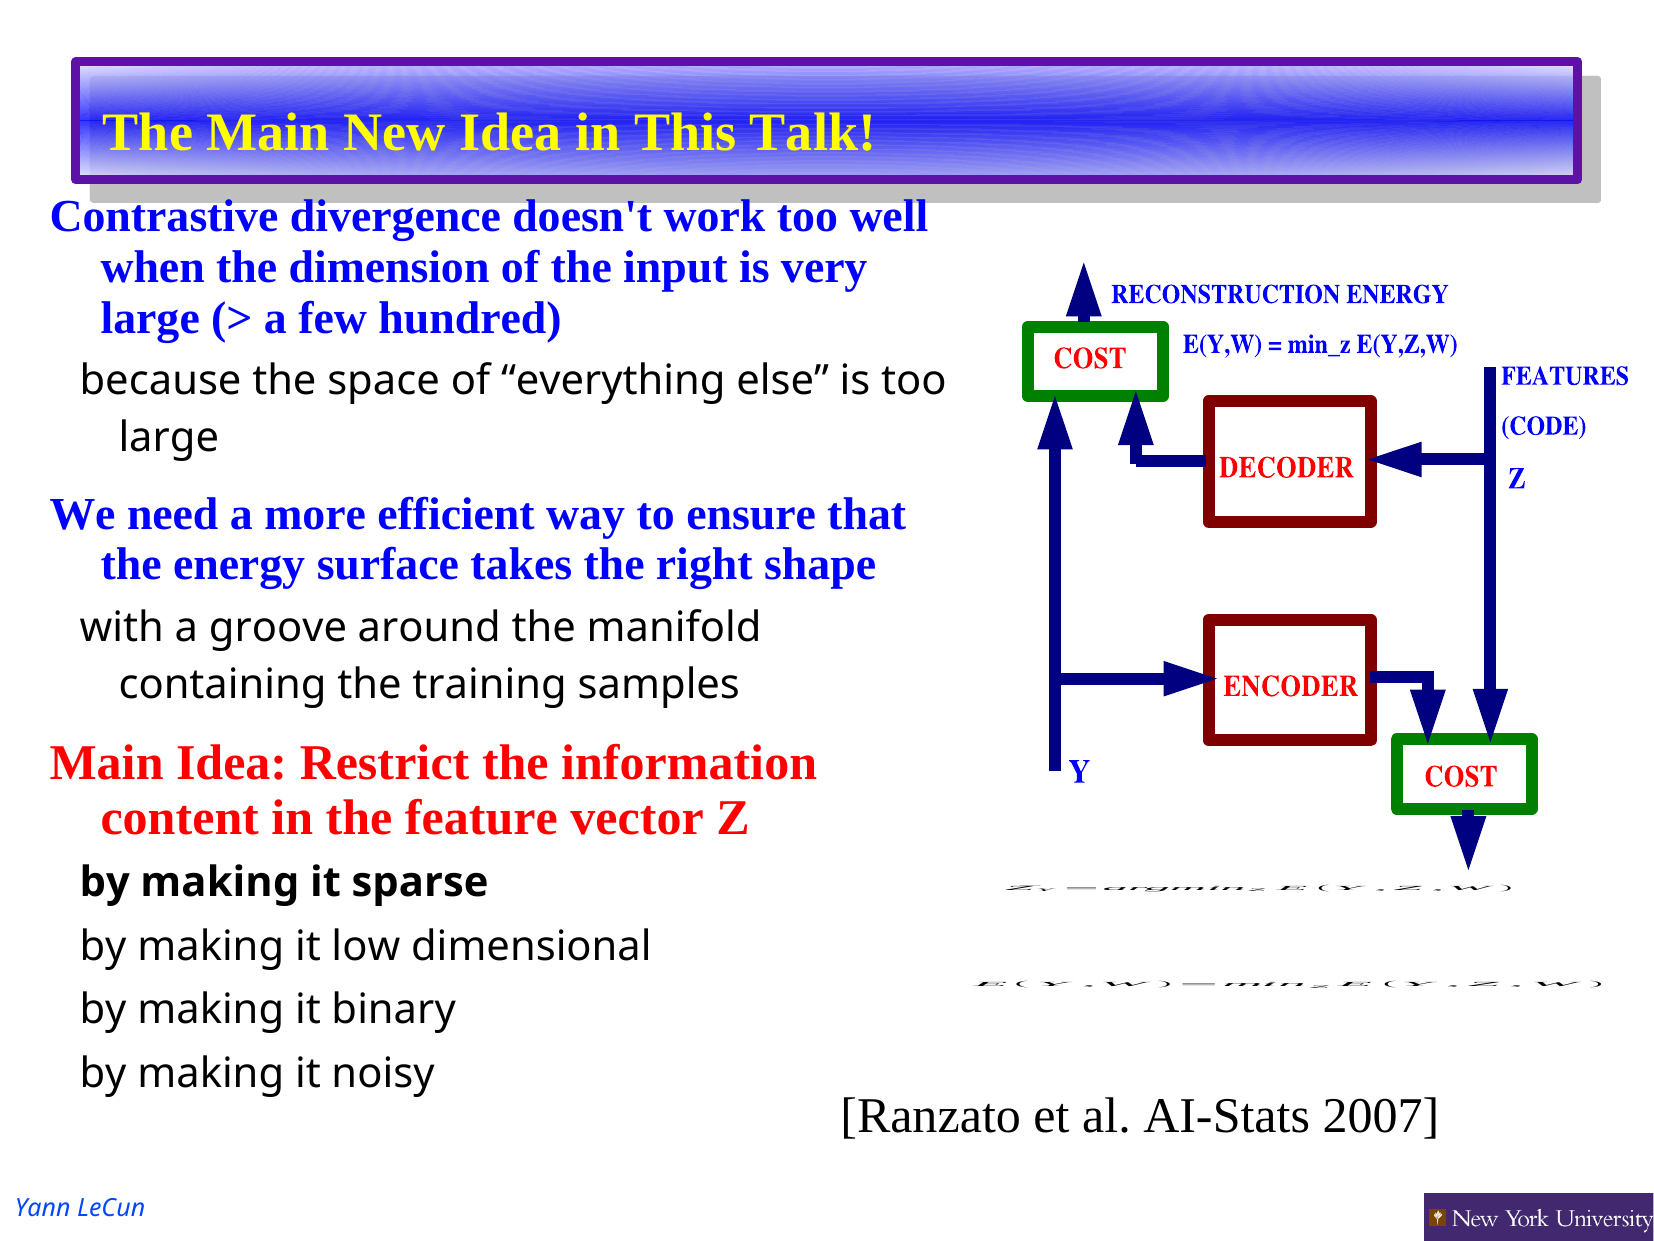

# The Main New Idea in This Talk!
Contrastive divergence doesn't work too well when the dimension of the input is very large (> a few hundred)
because the space of “everything else” is too large
We need a more efficient way to ensure that the energy surface takes the right shape
with a groove around the manifold containing the training samples
Main Idea: Restrict the information content in the feature vector Z
by making it sparse
by making it low dimensional
by making it binary
by making it noisy
[Ranzato et al. AI-Stats 2007]